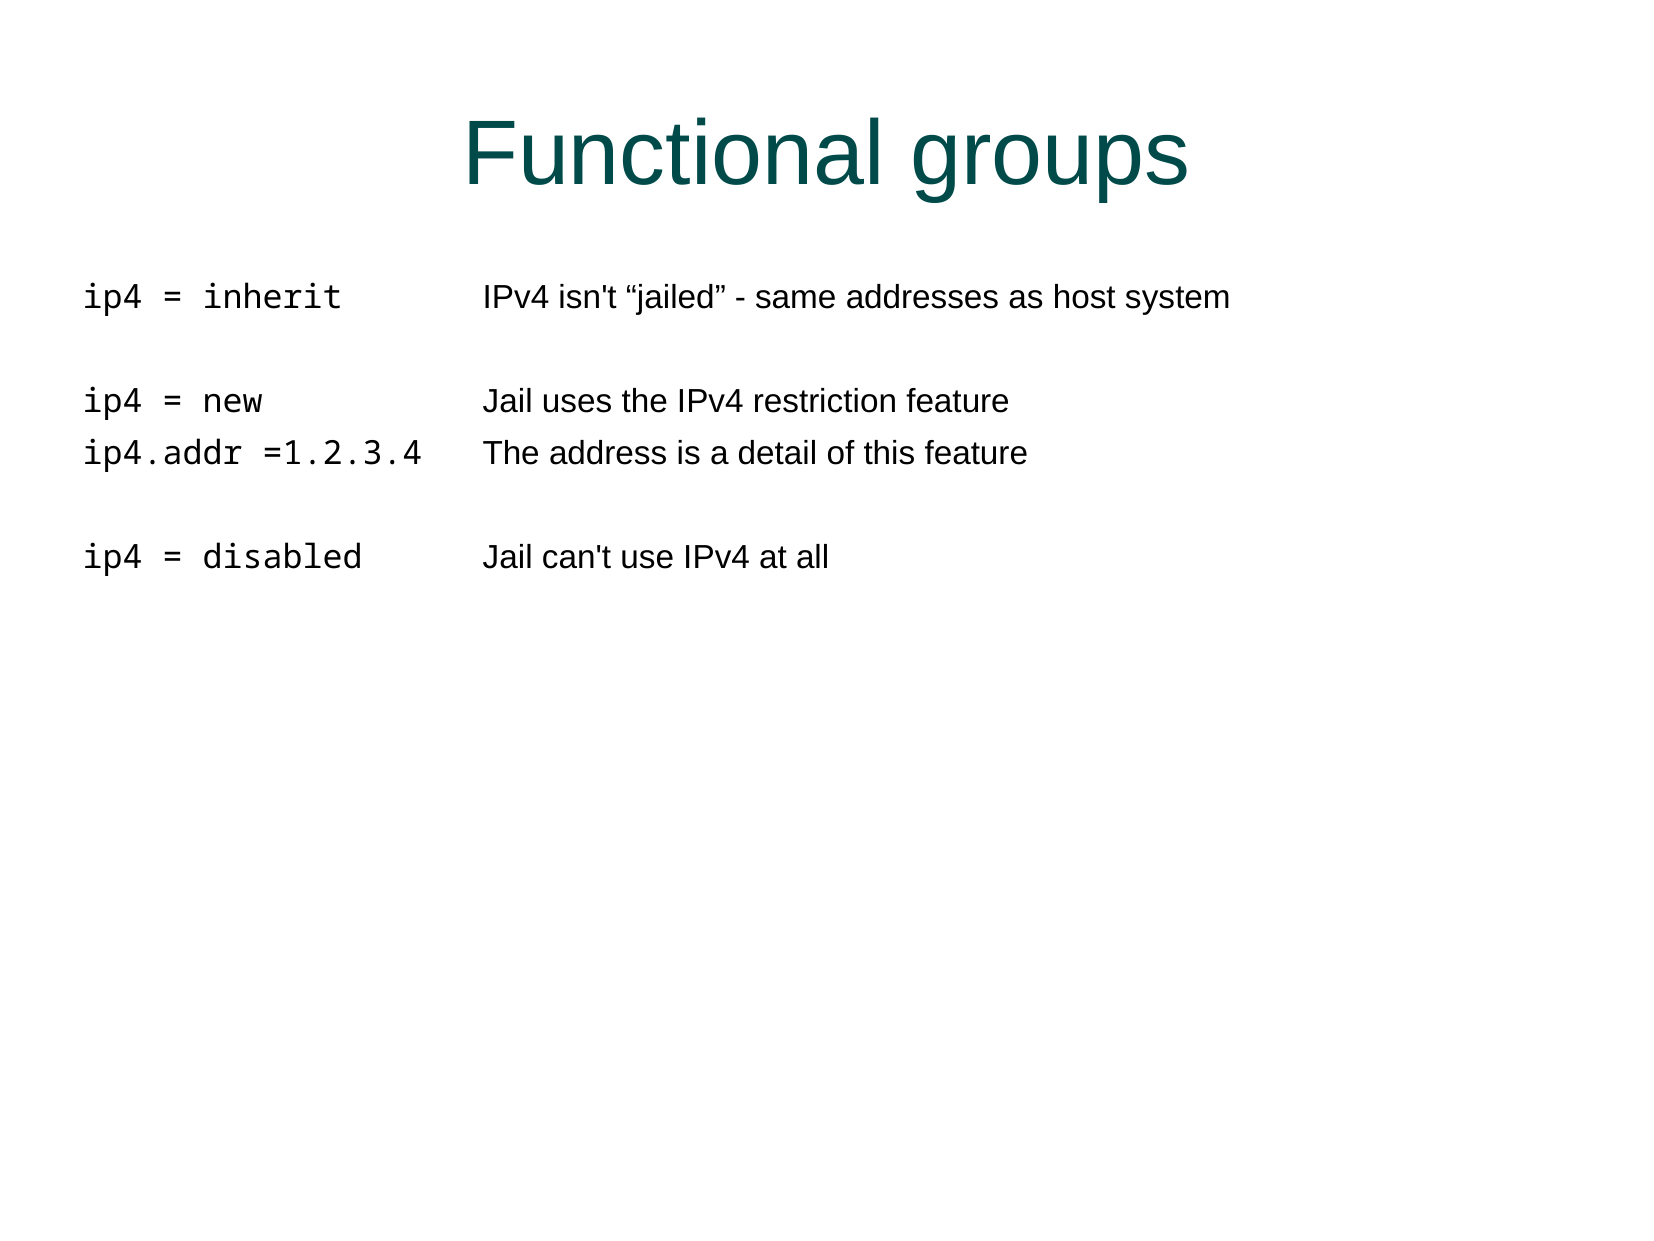

# Functional groups
ip4 = inherit IPv4 isn't “jailed” - same addresses as host system
ip4 = new Jail uses the IPv4 restriction feature
ip4.addr =1.2.3.4 The address is a detail of this feature
ip4 = disabled Jail can't use IPv4 at all